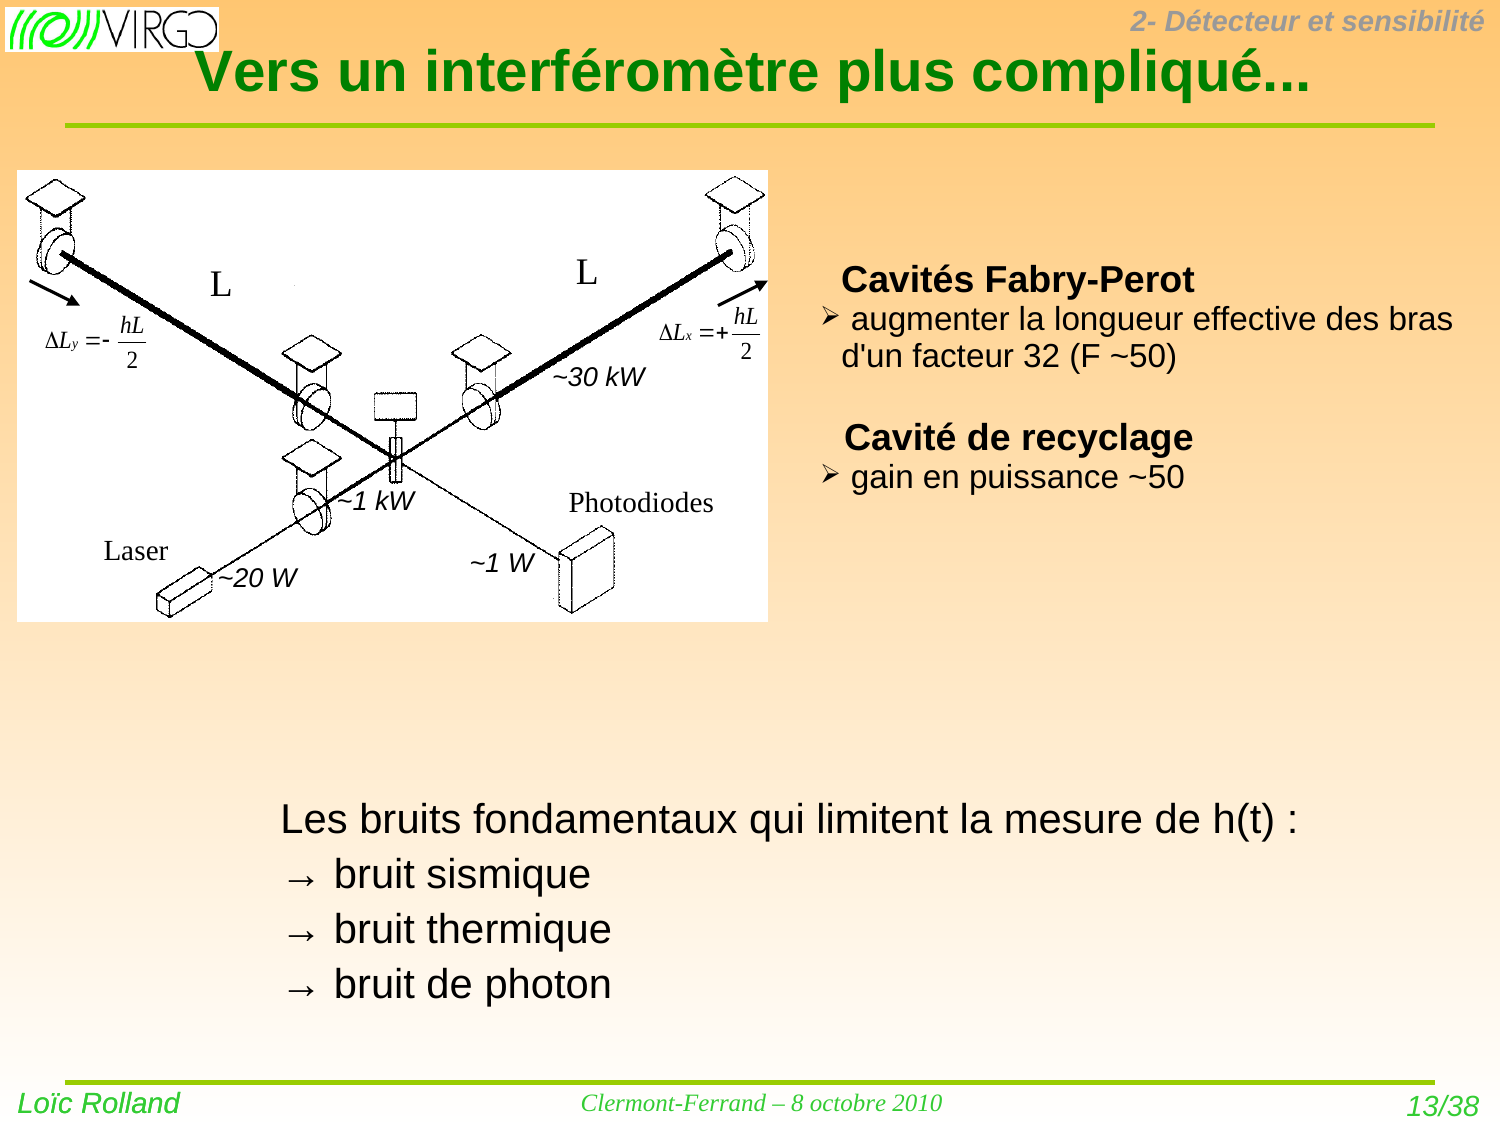

2- Détecteur et sensibilité
# Vers un interféromètre plus compliqué...
L
L
Photodiodes
Laser
 Cavités Fabry-Perot
 augmenter la longueur effective des bras
d'un facteur 32 (F ~50)
Cavité de recyclage
 gain en puissance ~50
~30 kW
~1 kW
~1 W
~20 W
Les bruits fondamentaux qui limitent la mesure de h(t) :
→ bruit sismique
→ bruit thermique
→ bruit de photon
13